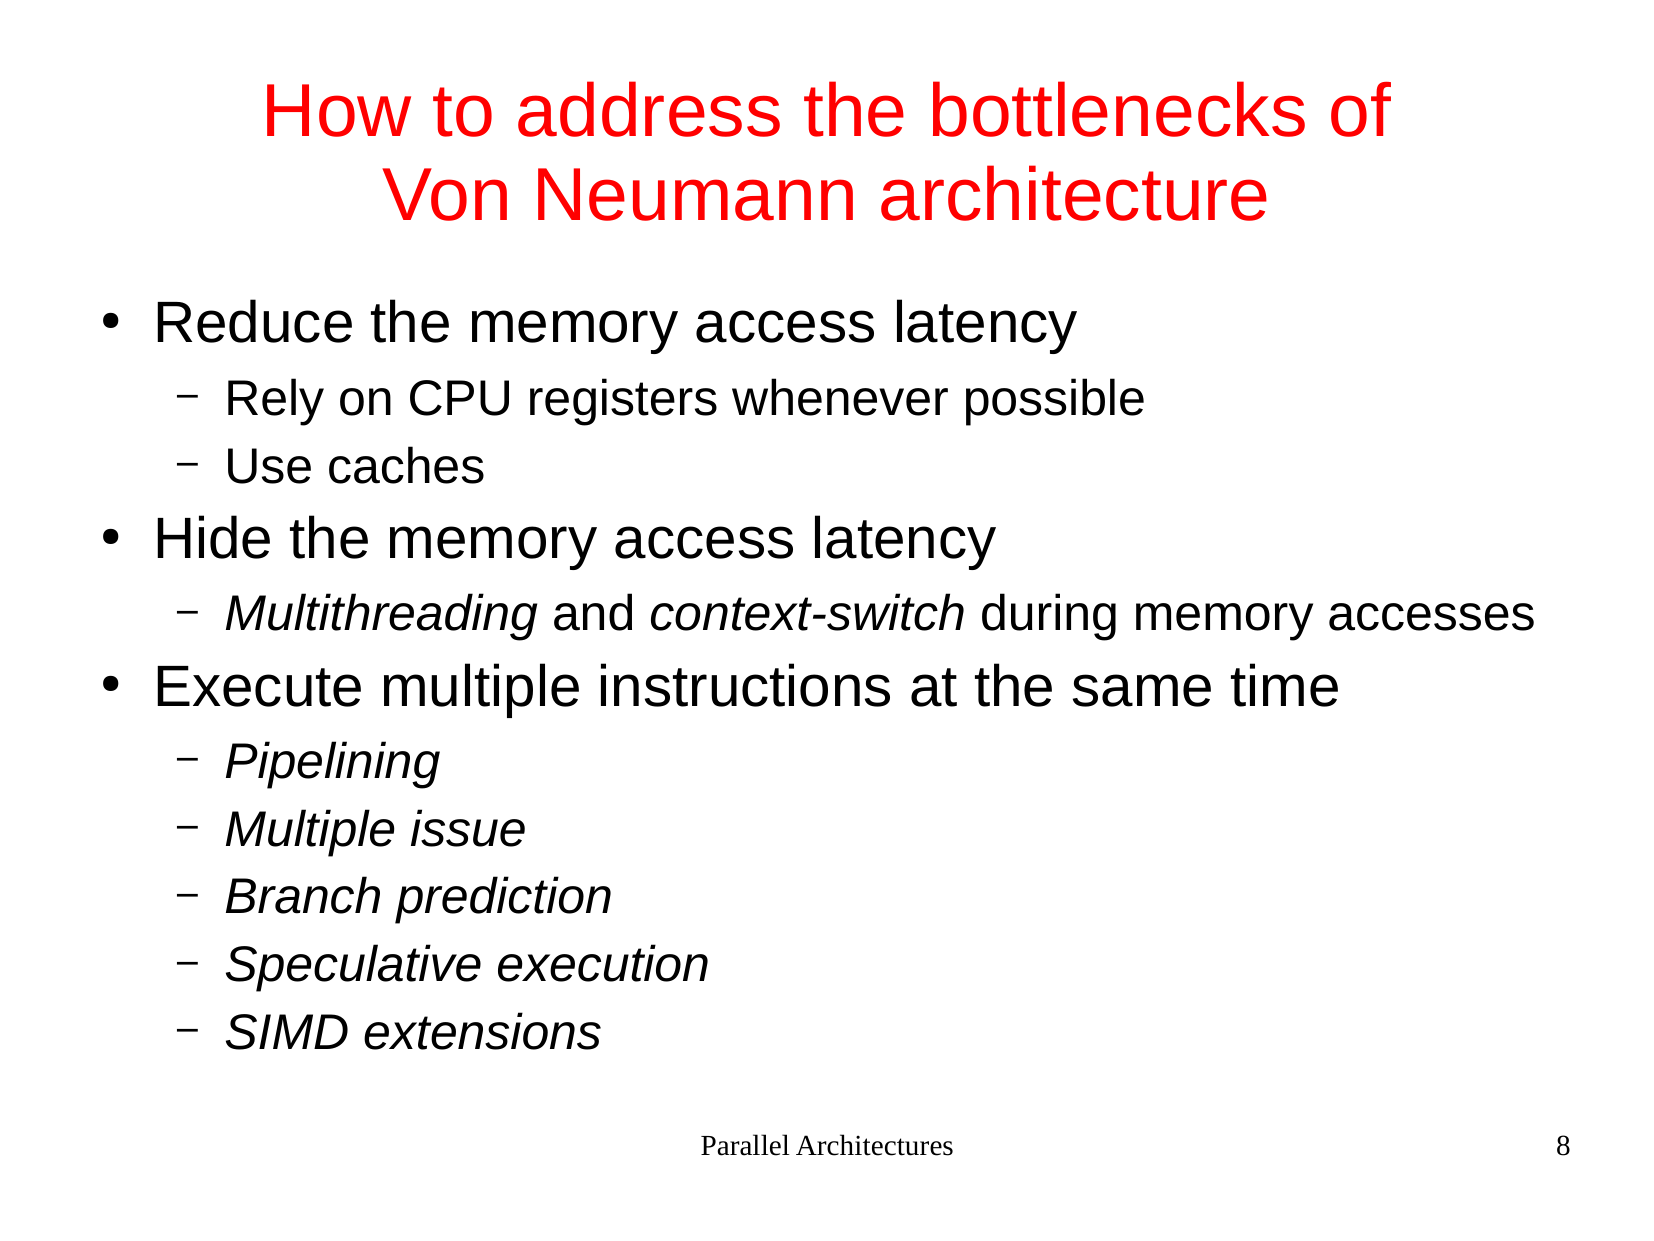

How to address the bottlenecks of
Von Neumann architecture
# Reduce the memory access latency
Rely on CPU registers whenever possible
Use caches
Hide the memory access latency
Multithreading and context-switch during memory accesses
Execute multiple instructions at the same time
Pipelining
Multiple issue
Branch prediction
Speculative execution
SIMD extensions
Parallel Architectures
8